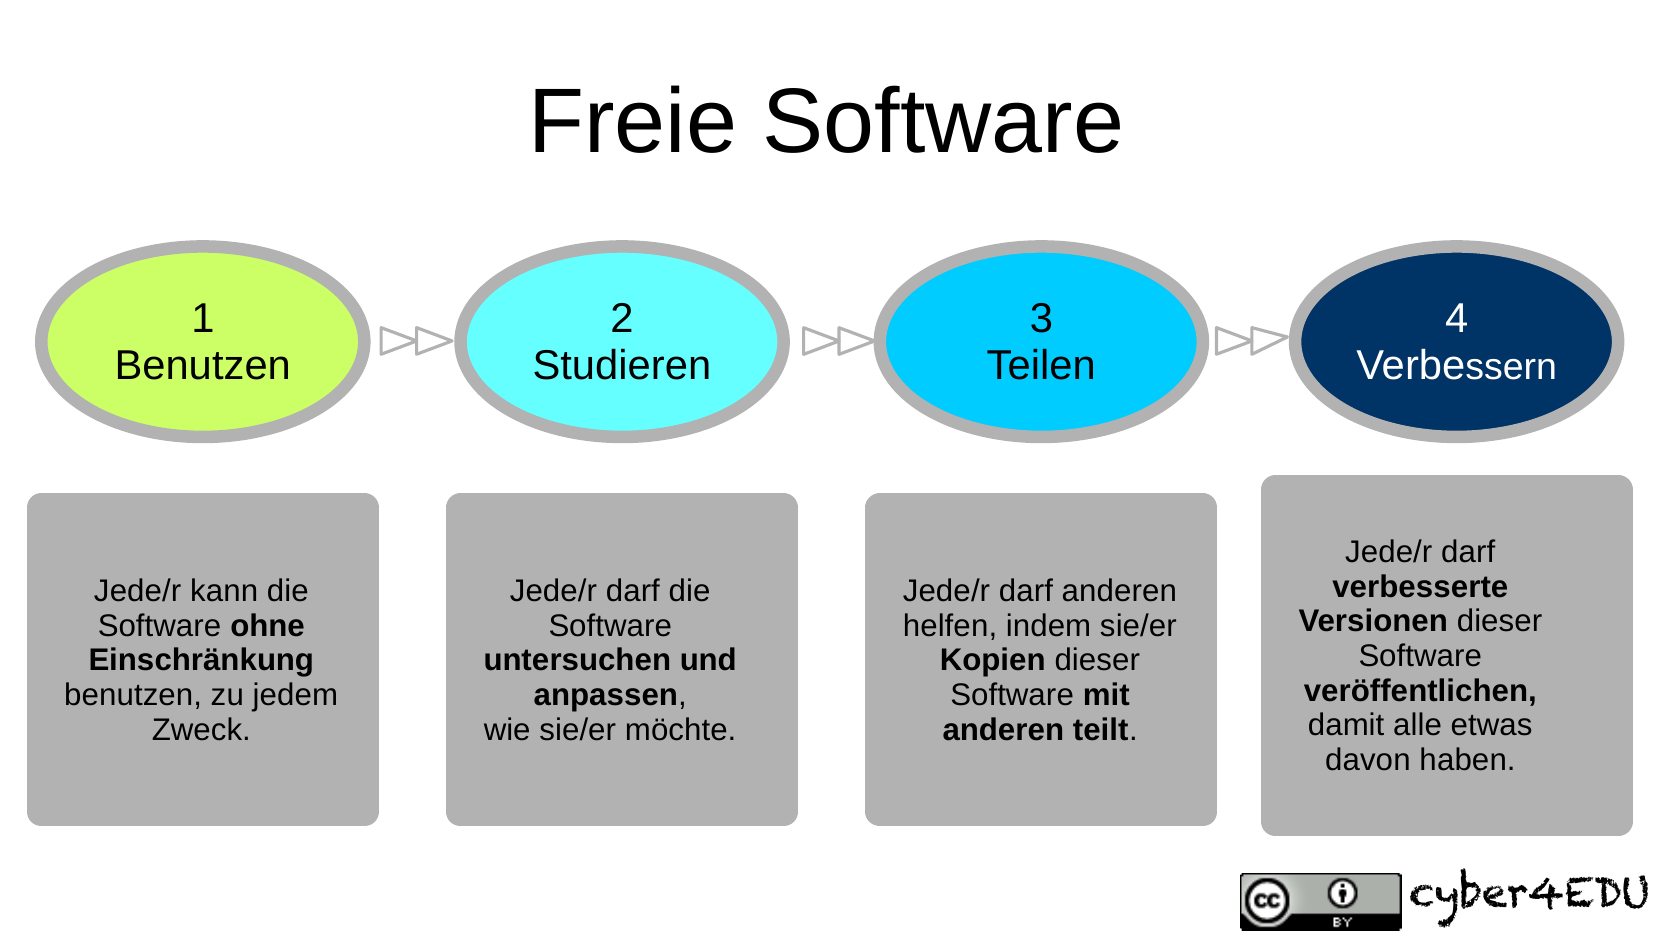

# Freie Software
Warum freie Software?
1
Benutzen
2
Studieren
3
Teilen
4
Verbessern
Jede/r darf verbesserte Versionen dieser Software veröffentlichen, damit alle etwas davon haben.
Jede/r kann die Software ohne Einschränkung benutzen, zu jedem Zweck.
Jede/r darf die Software untersuchen und anpassen,
wie sie/er möchte.
Jede/r darf anderen helfen, indem sie/er Kopien dieser Software mit anderen teilt.